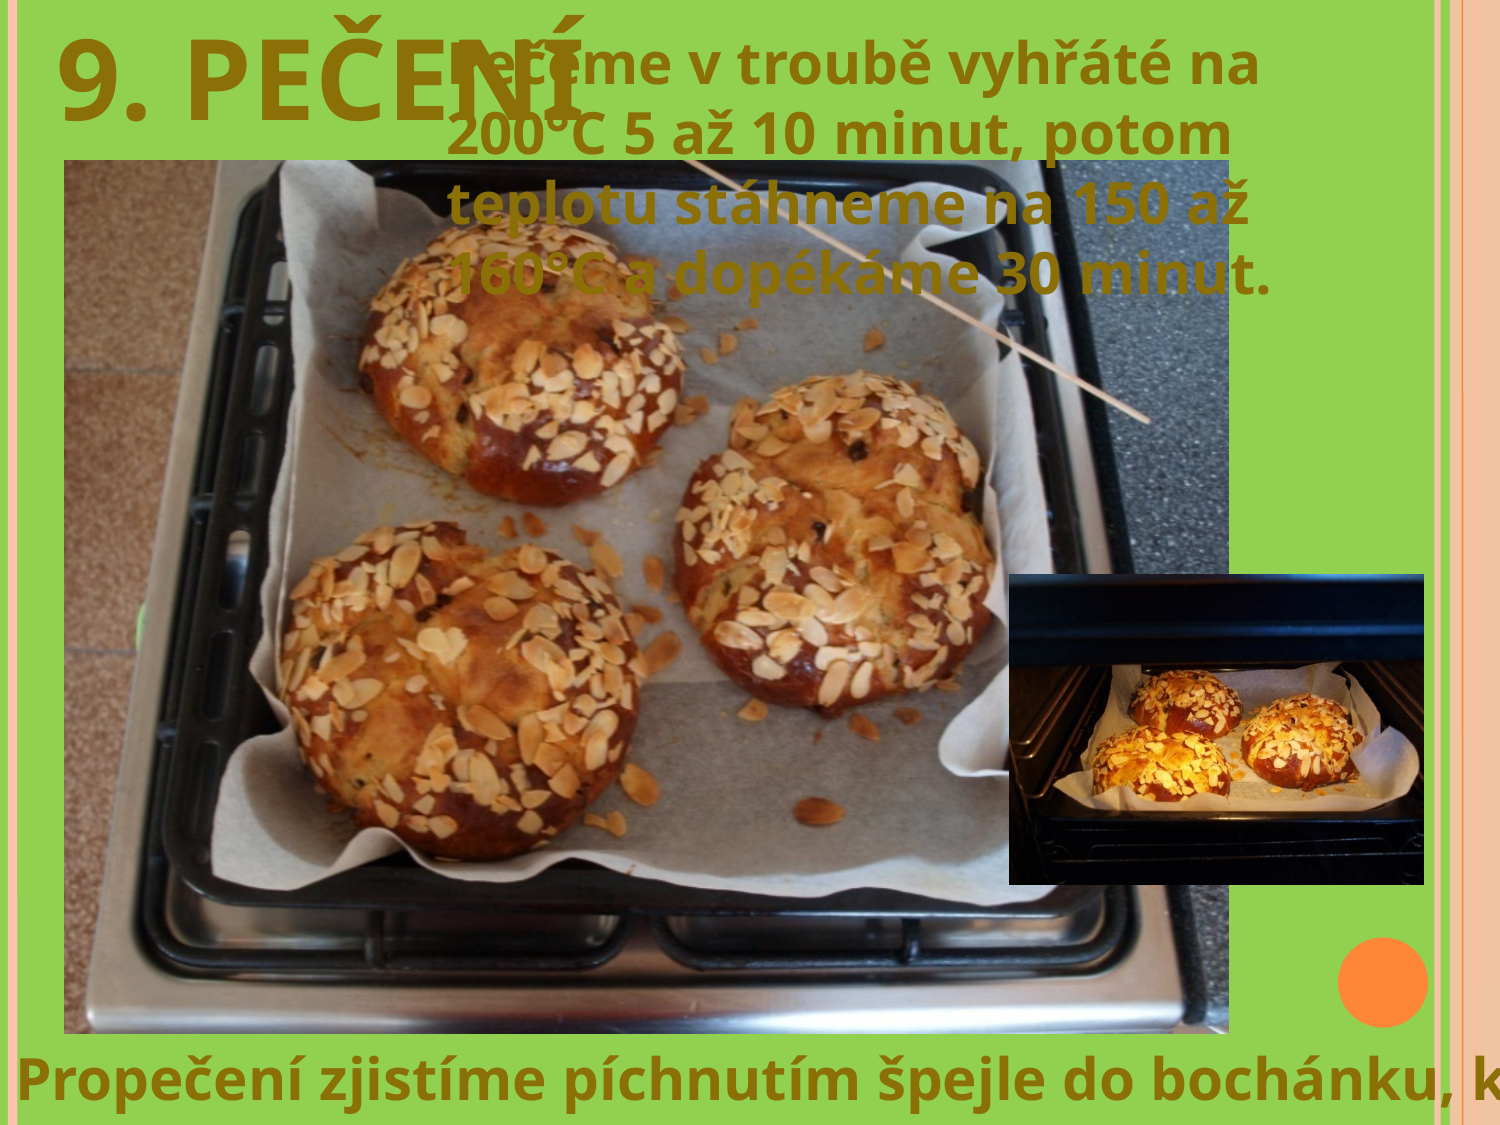

9. PEČENÍ
Pečeme v troubě vyhřáté na 200°C 5 až 10 minut, potom teplotu stáhneme na 150 až 160°C a dopékáme 30 minut.
Propečení zjistíme píchnutím špejle do bochánku, když je špejle čistá, máme upečeno.